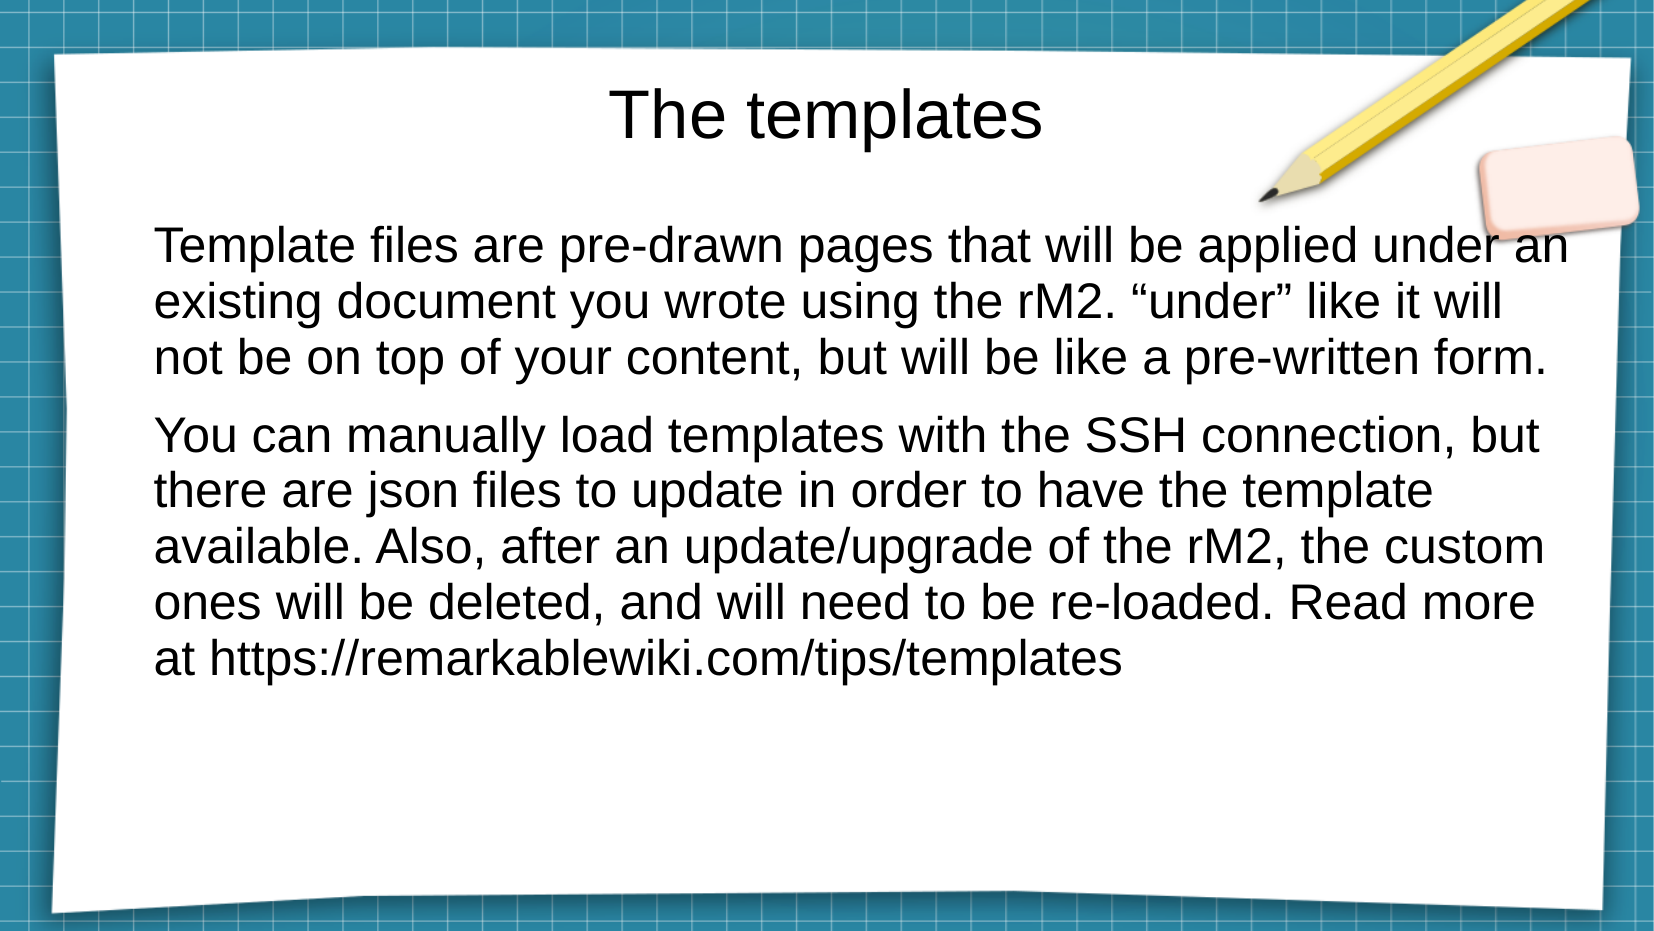

# The templates
Template files are pre-drawn pages that will be applied under an existing document you wrote using the rM2. “under” like it will not be on top of your content, but will be like a pre-written form.
You can manually load templates with the SSH connection, but there are json files to update in order to have the template available. Also, after an update/upgrade of the rM2, the custom ones will be deleted, and will need to be re-loaded. Read more at https://remarkablewiki.com/tips/templates